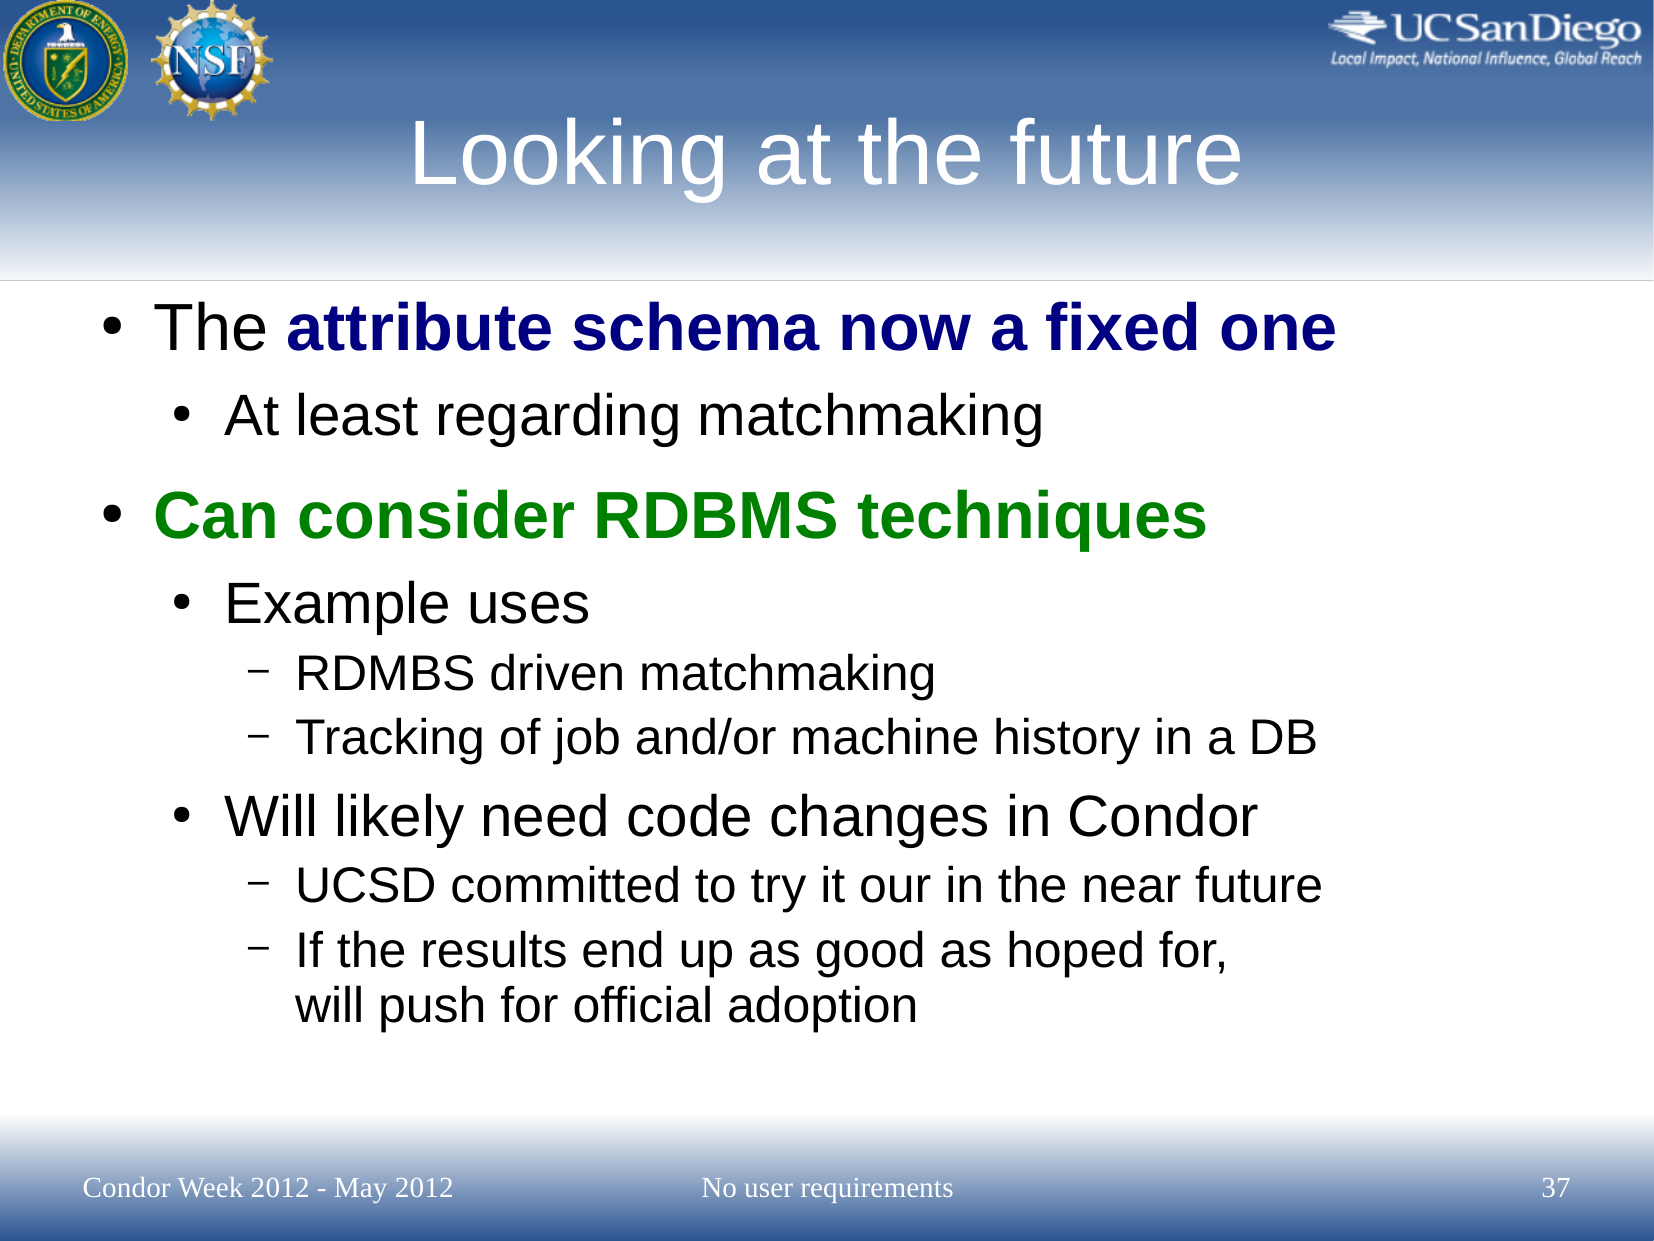

# Looking at the future
The attribute schema now a fixed one
At least regarding matchmaking
Can consider RDBMS techniques
Example uses
RDMBS driven matchmaking
Tracking of job and/or machine history in a DB
Will likely need code changes in Condor
UCSD committed to try it our in the near future
If the results end up as good as hoped for,
will push for official adoption
Condor Week 2012 - May 2012
No user requirements
37